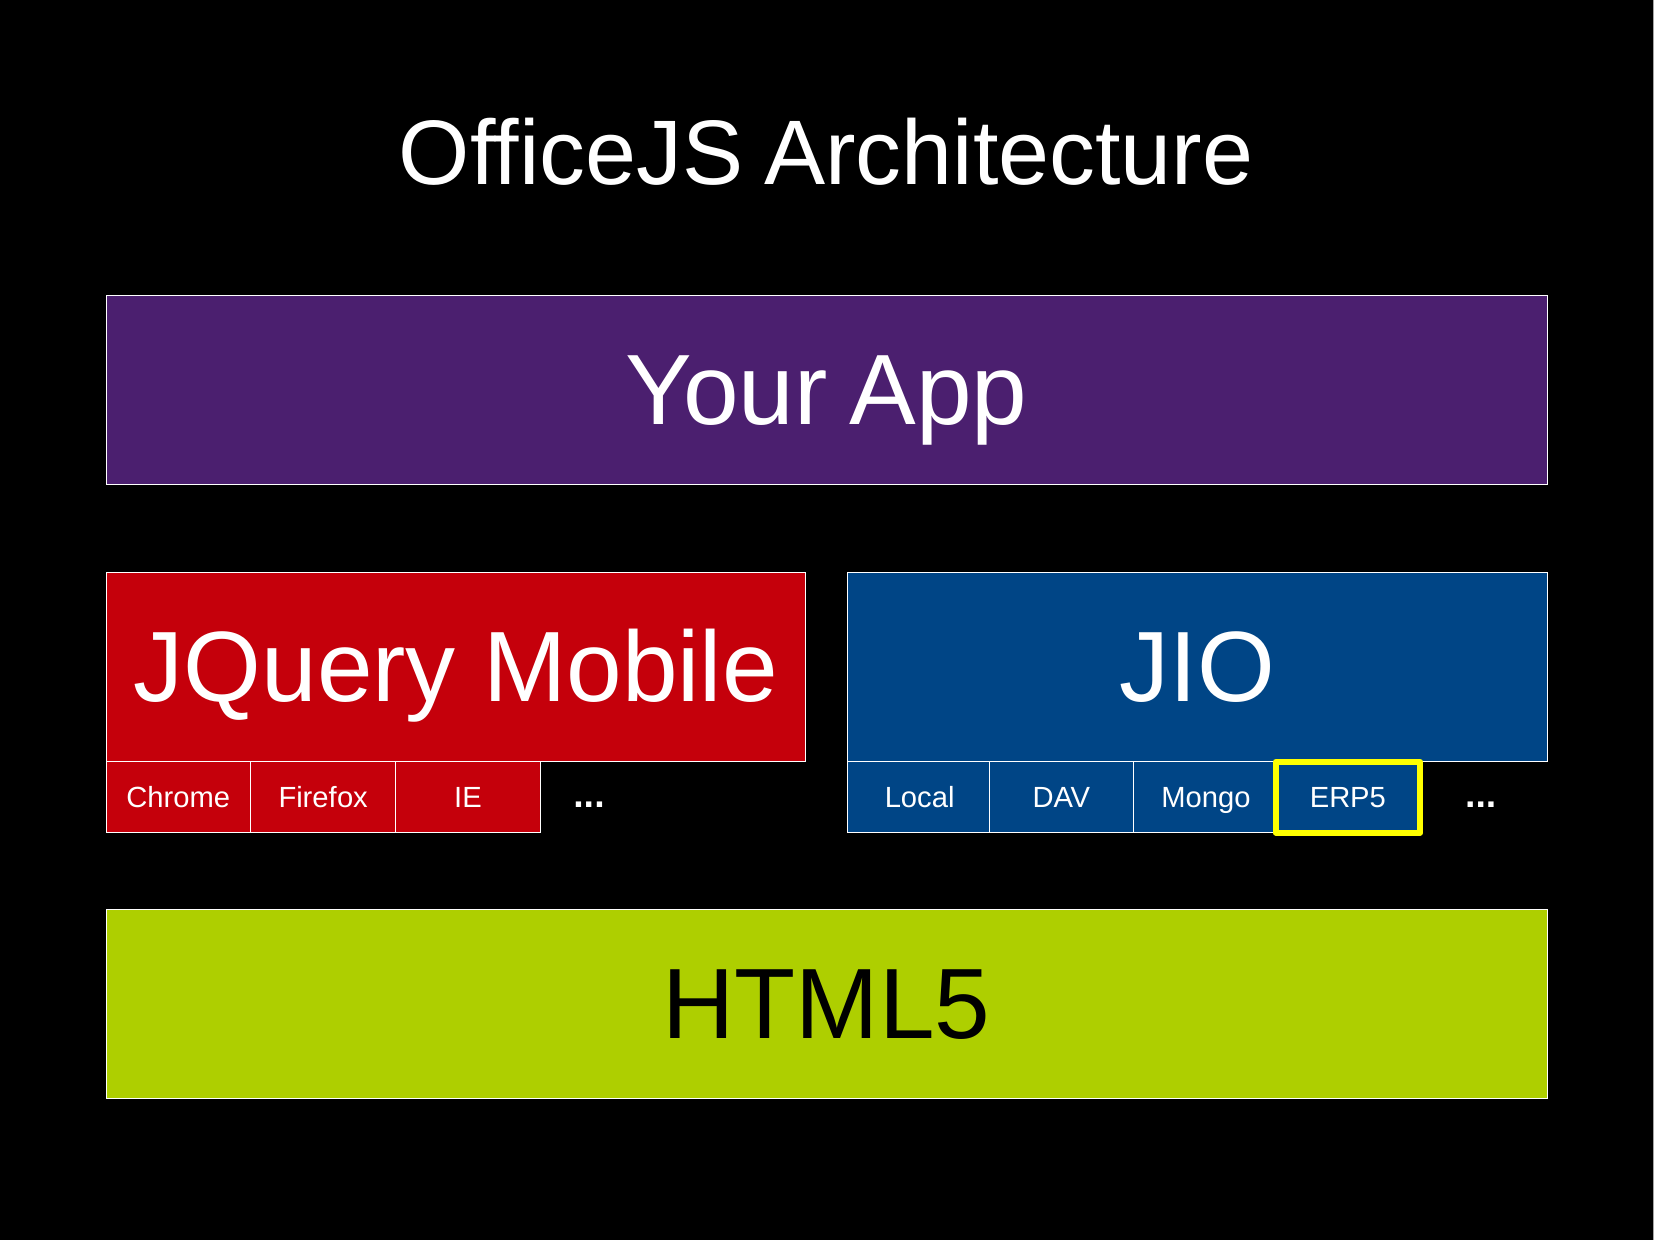

# OfficeJS Architecture
Your App
JQuery Mobile
JIO
Chrome
Firefox
IE
Local
DAV
Mongo
ERP5
...
...
HTML5